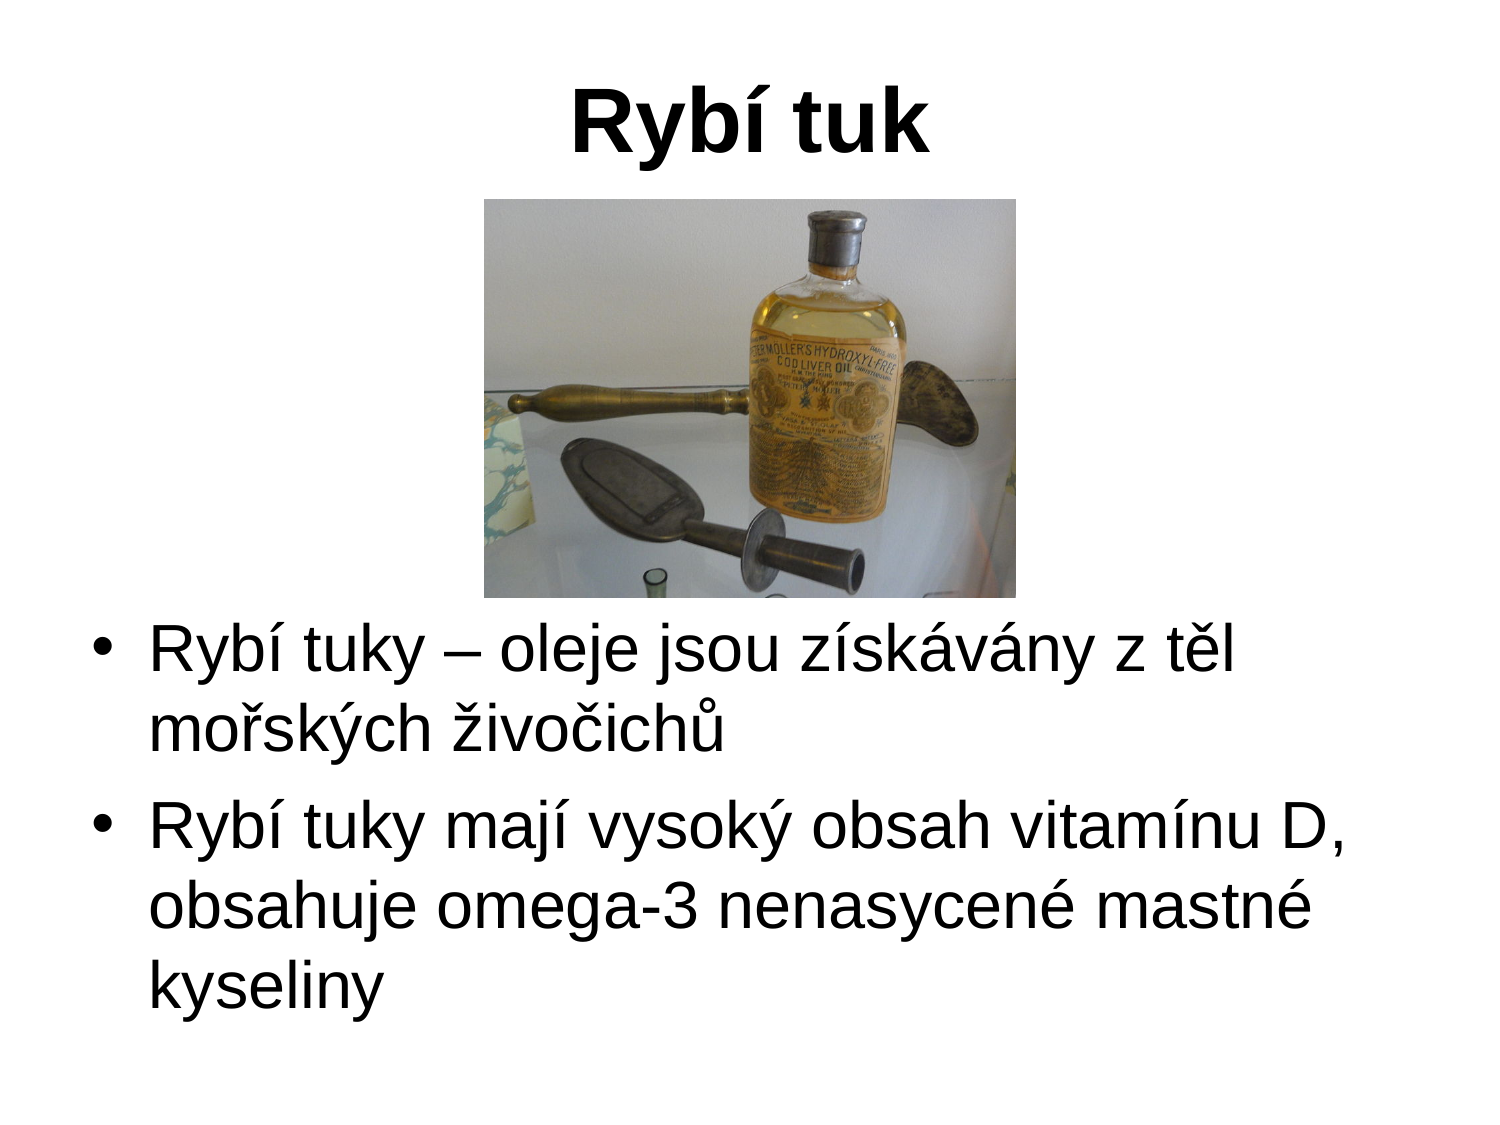

Rybí tuk
# Rybí tuky – oleje jsou získávány z těl mořských živočichů
Rybí tuky mají vysoký obsah vitamínu D, obsahuje omega-3 nenasycené mastné kyseliny